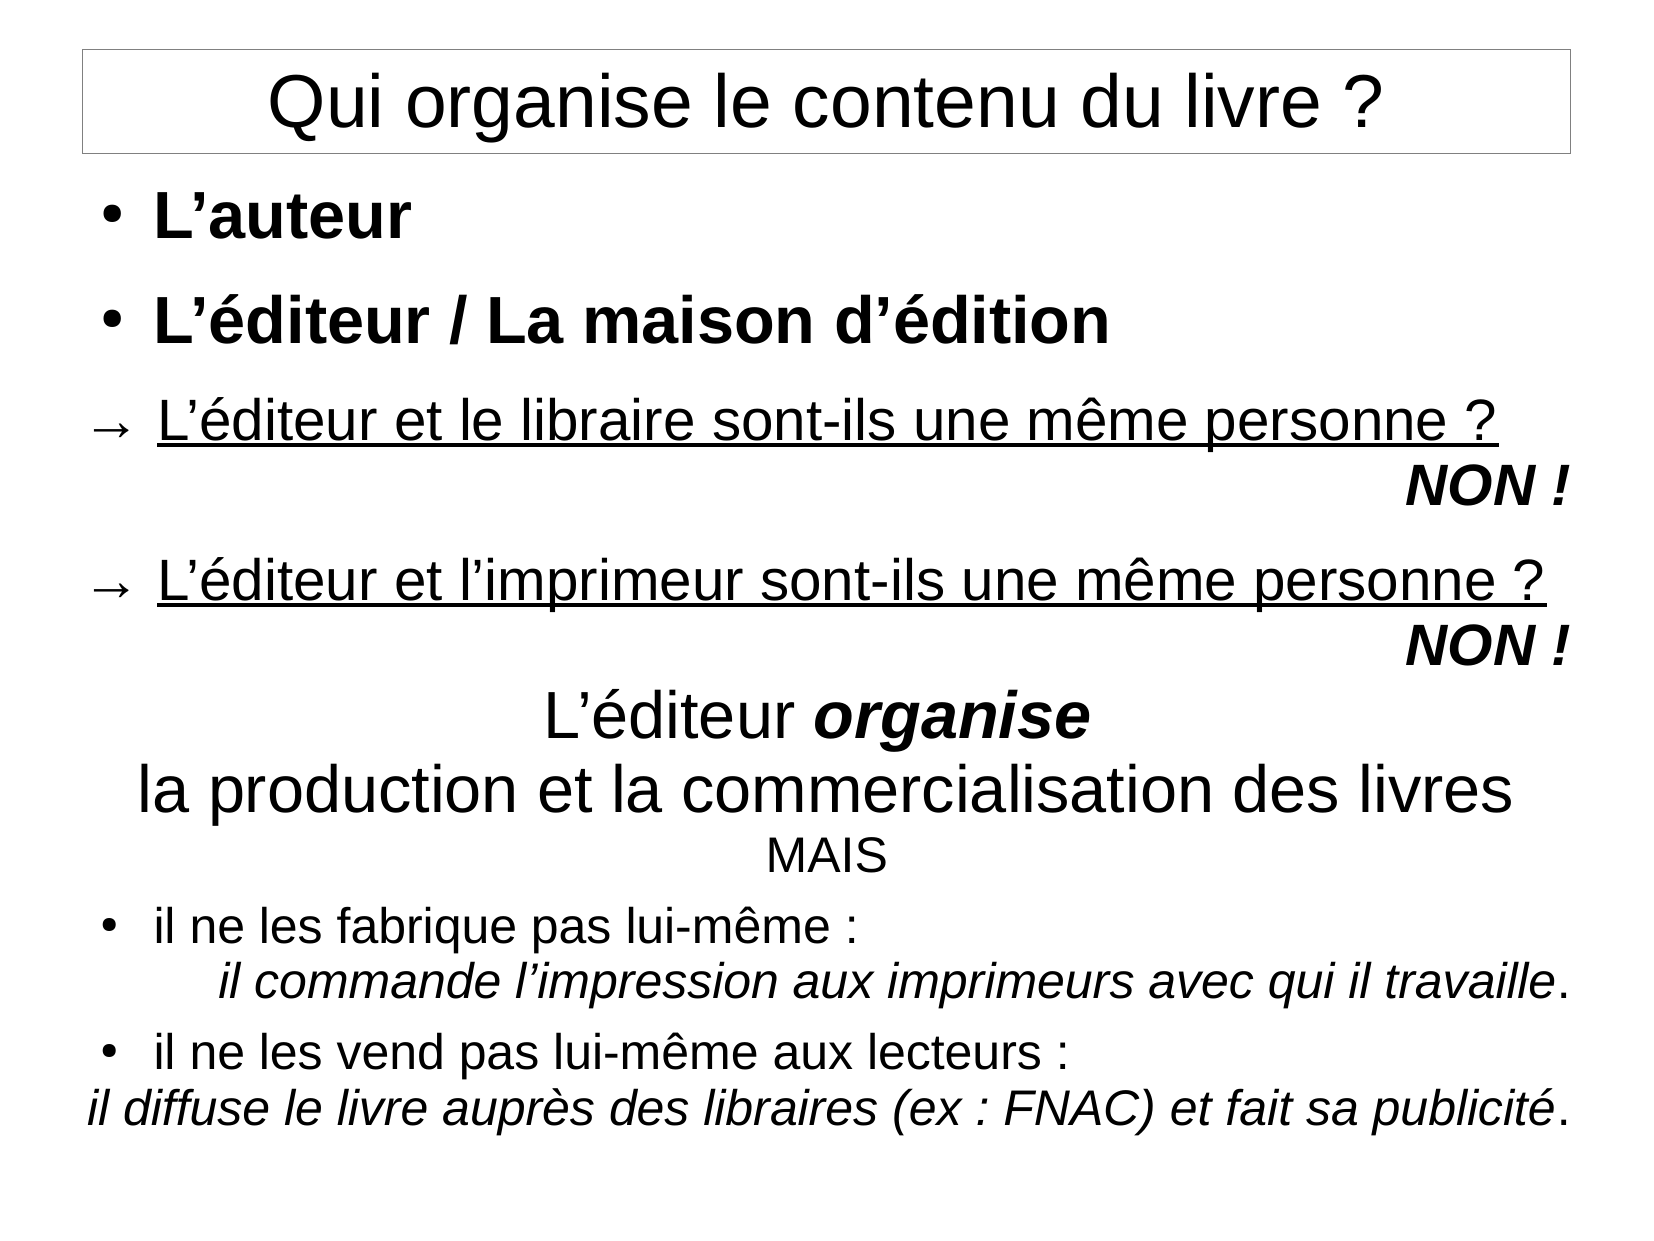

# Qui organise le contenu du livre ?
L’auteur
L’éditeur / La maison d’édition
→ L’éditeur et le libraire sont-ils une même personne ?
NON !
→ L’éditeur et l’imprimeur sont-ils une même personne ?
NON !
L’éditeur organise
la production et la commercialisation des livres
MAIS
il ne les fabrique pas lui-même :
il commande l’impression aux imprimeurs avec qui il travaille.
il ne les vend pas lui-même aux lecteurs :
il diffuse le livre auprès des libraires (ex : FNAC) et fait sa publicité.